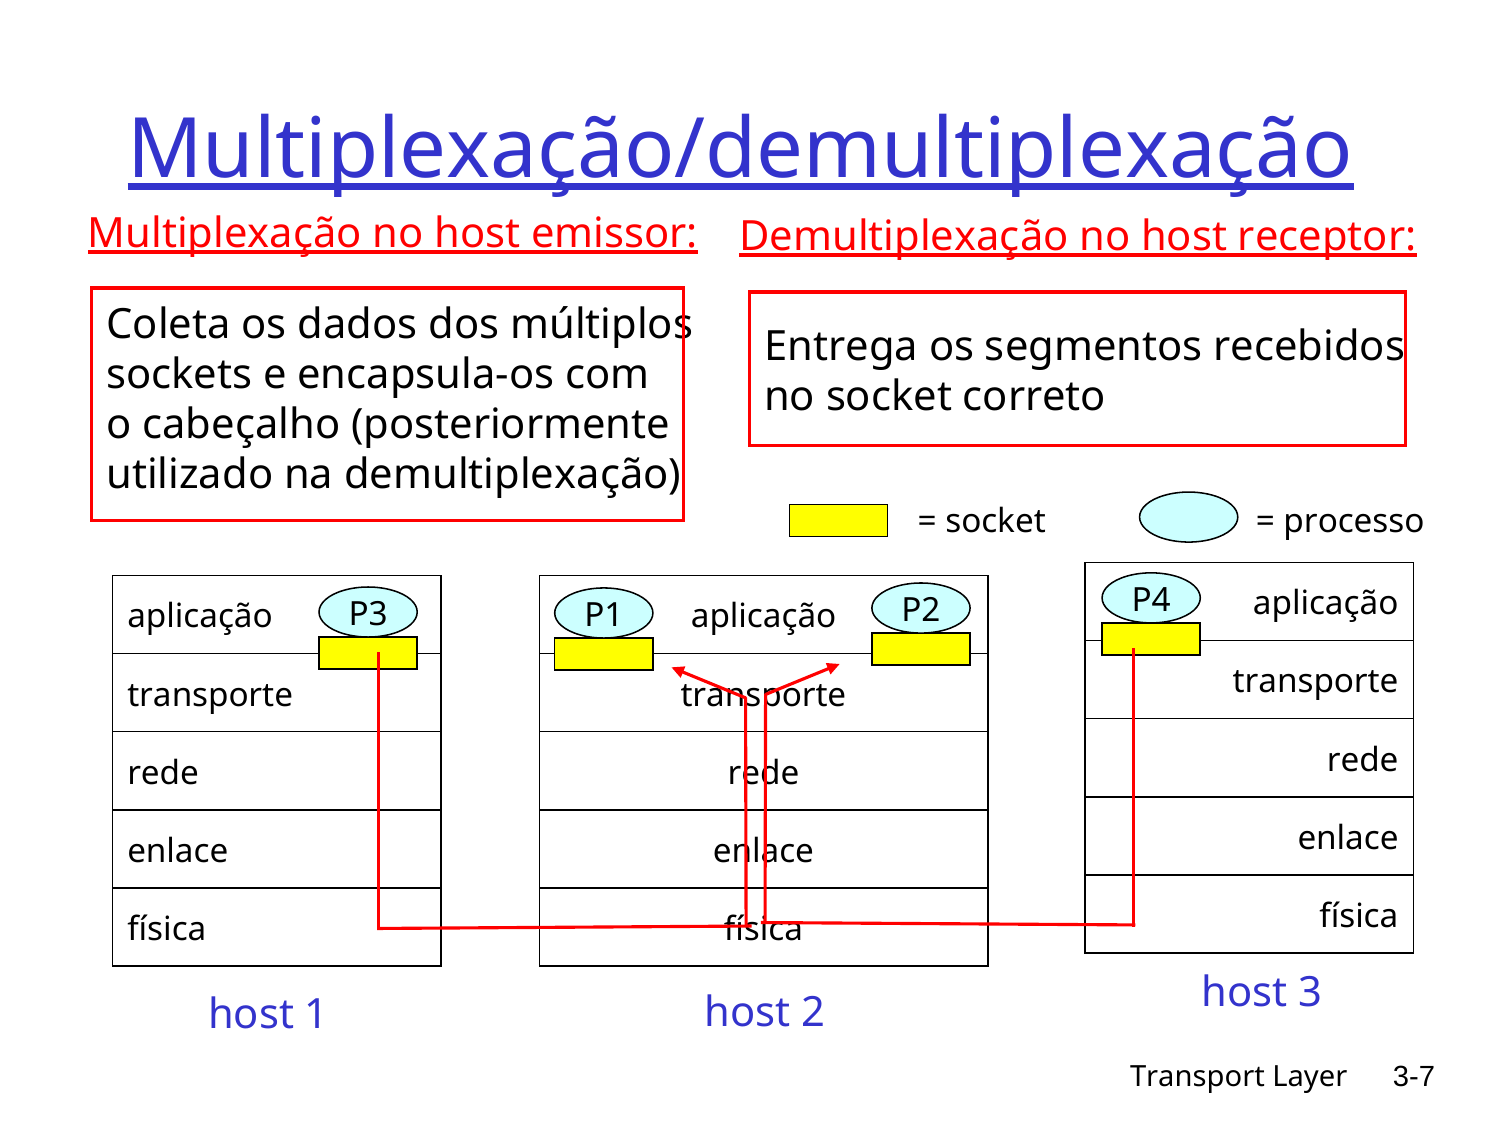

# Multiplexação/demultiplexação
Multiplexação no host emissor:
Demultiplexação no host receptor:
Coleta os dados dos múltiplos
sockets e encapsula-os com
o cabeçalho (posteriormente
utilizado na demultiplexação)
Entrega os segmentos recebidos
no socket correto
= socket
= processo
aplicação
P4
aplicação
aplicação
P1
P2
P3
P1
transporte
transporte
transporte
rede
rede
rede
enlace
enlace
enlace
física
física
física
host 3
host 2
host 1
Transport Layer